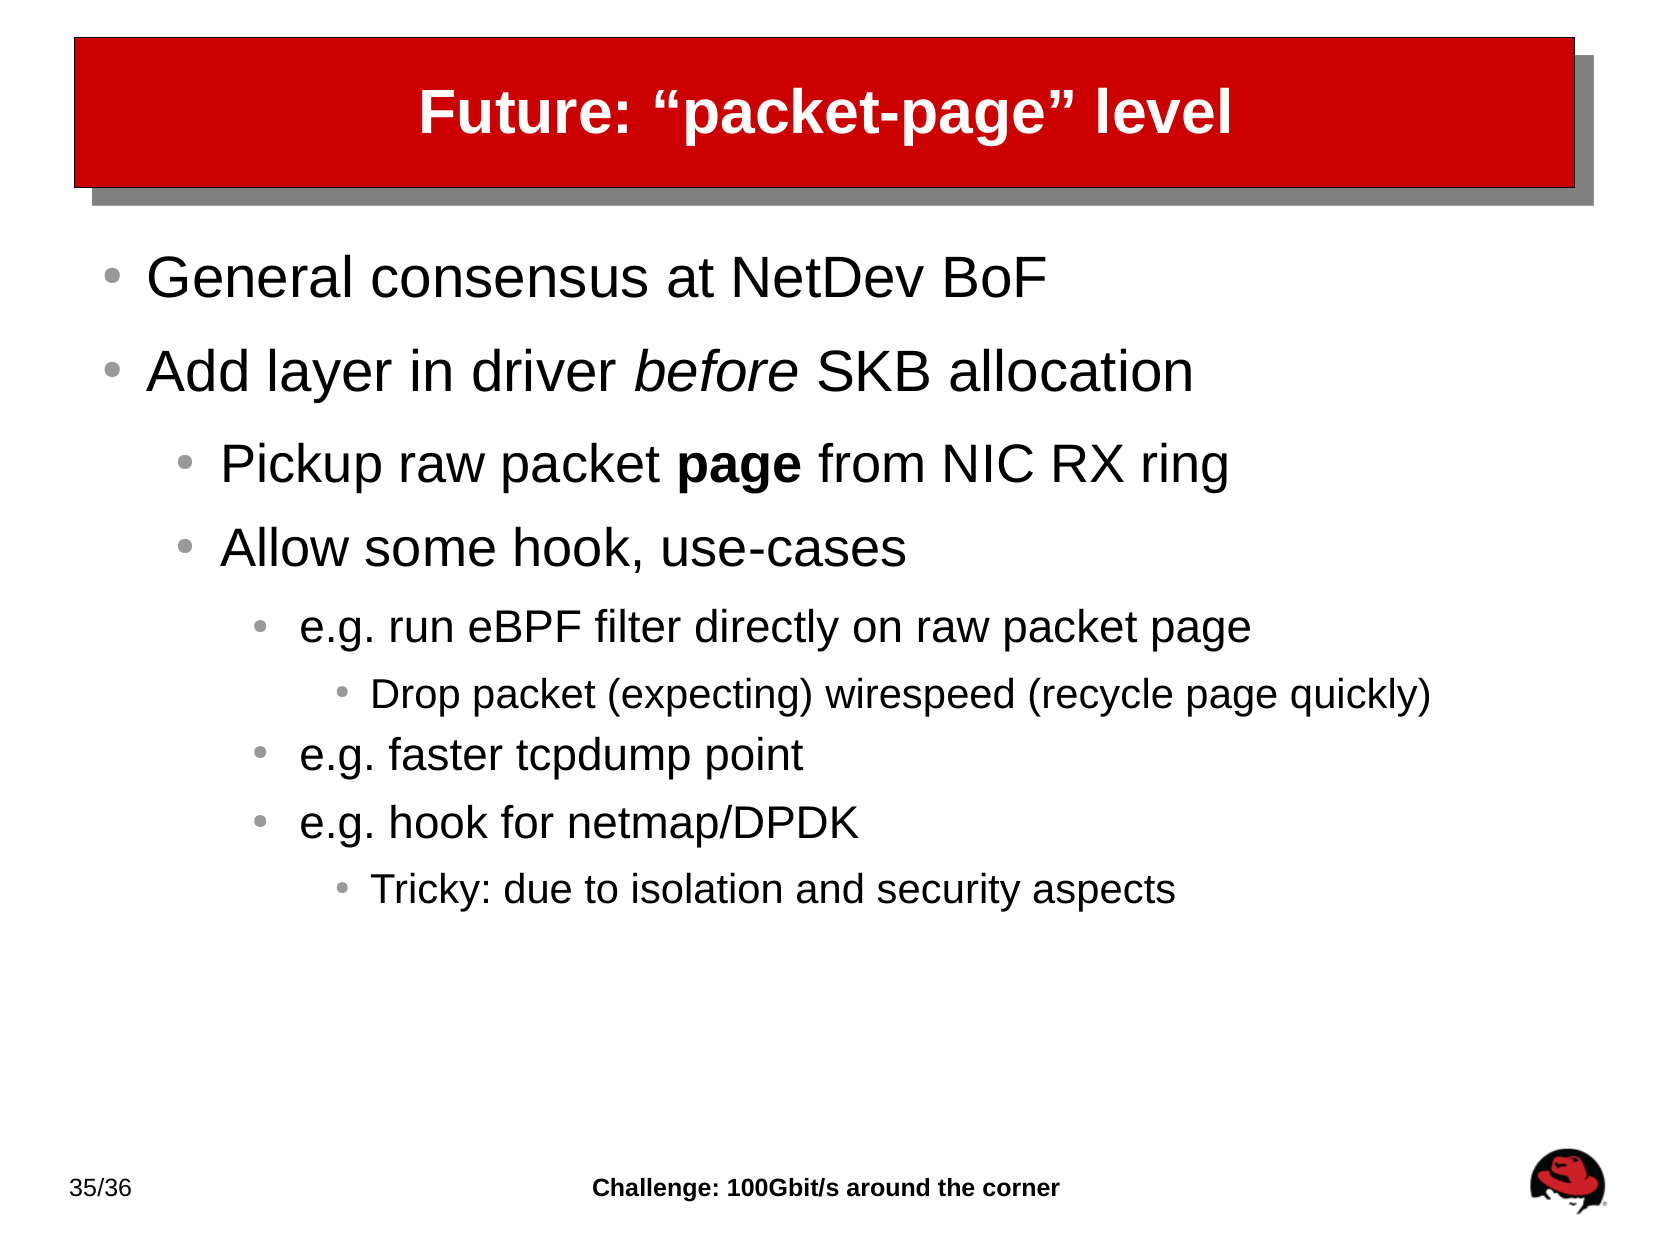

# Future: “packet-page” level
General consensus at NetDev BoF
Add layer in driver before SKB allocation
Pickup raw packet page from NIC RX ring
Allow some hook, use-cases
e.g. run eBPF filter directly on raw packet page
Drop packet (expecting) wirespeed (recycle page quickly)
e.g. faster tcpdump point
e.g. hook for netmap/DPDK
Tricky: due to isolation and security aspects